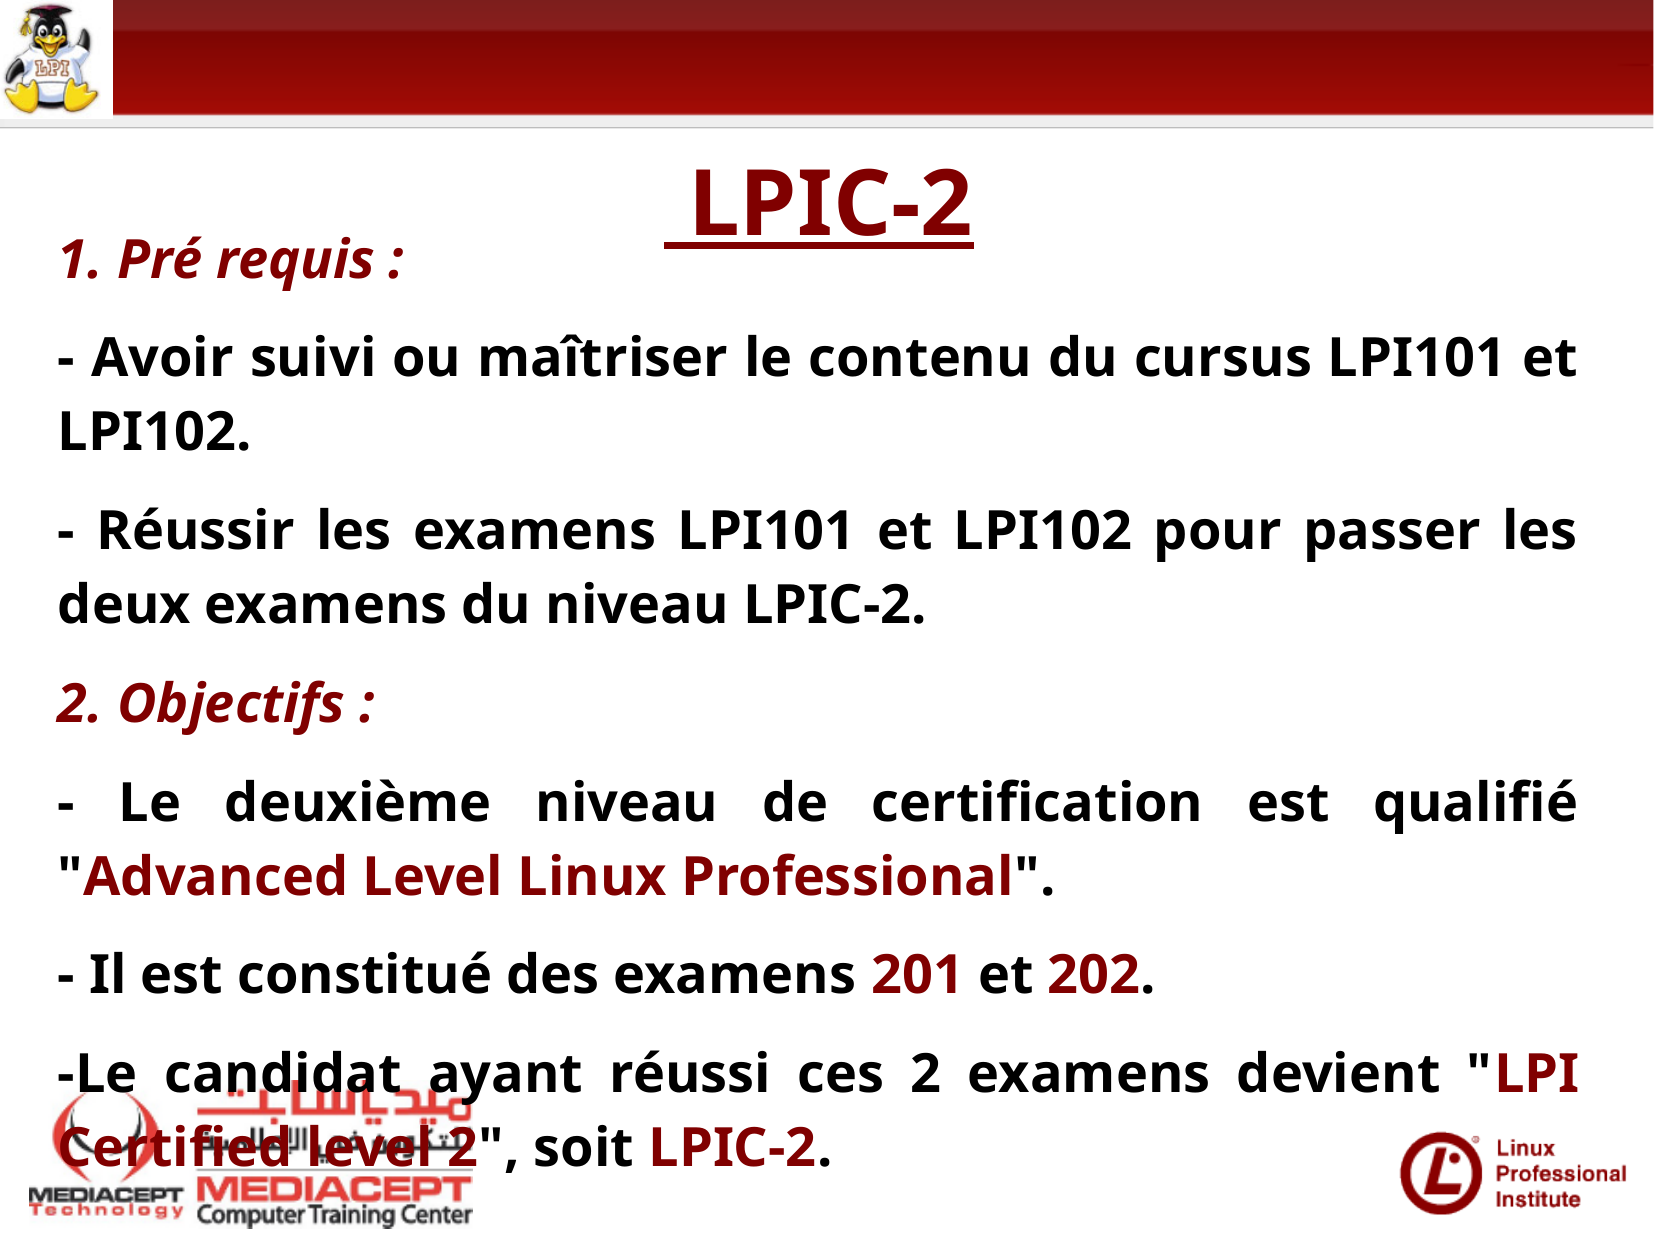

LPIC-2
1. Pré requis :
- Avoir suivi ou maîtriser le contenu du cursus LPI101 et LPI102.
- Réussir les examens LPI101 et LPI102 pour passer les deux examens du niveau LPIC-2.
2. Objectifs :
- Le deuxième niveau de certification est qualifié "Advanced Level Linux Professional".
- Il est constitué des examens 201 et 202.
-Le candidat ayant réussi ces 2 examens devient "LPI Certified level 2", soit LPIC-2.